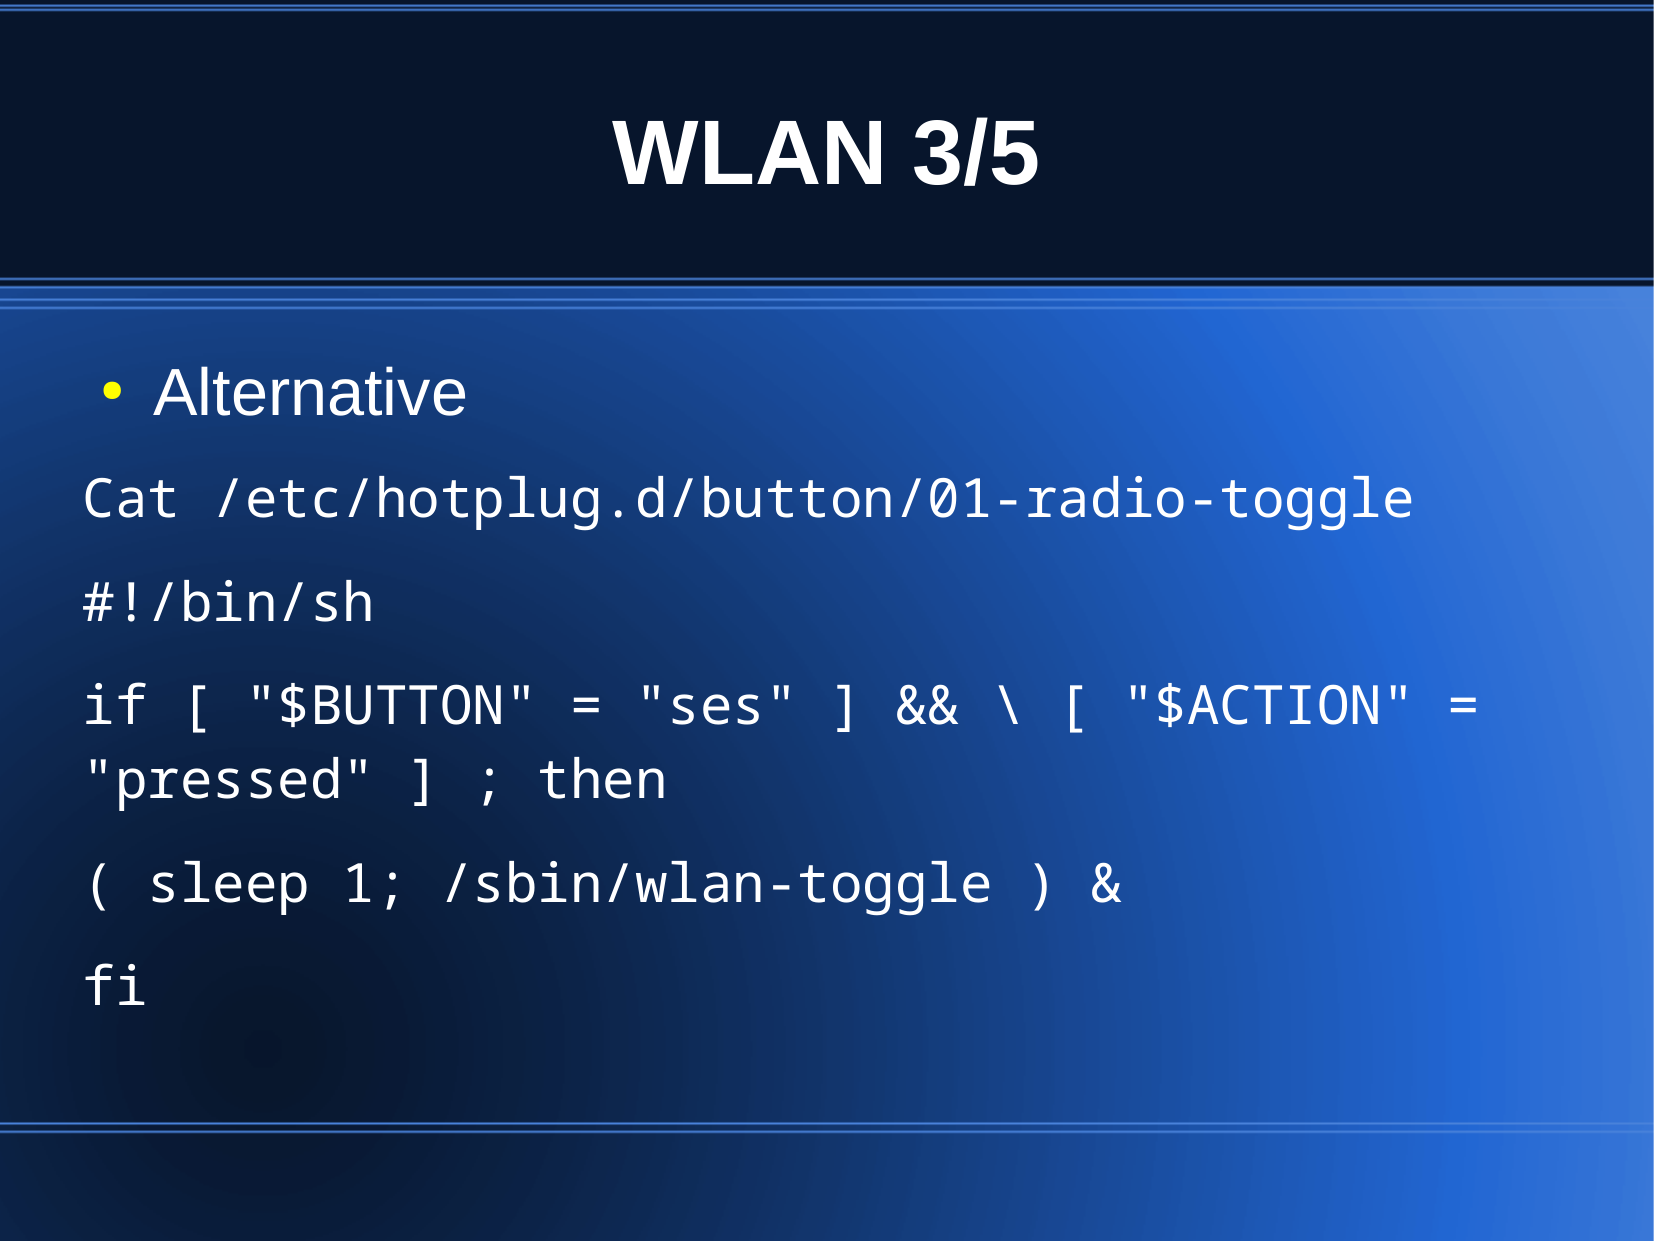

# WLAN 3/5
Alternative
Cat /etc/hotplug.d/button/01-radio-toggle
#!/bin/sh
if [ "$BUTTON" = "ses" ] && \ [ "$ACTION" = "pressed" ] ; then
( sleep 1; /sbin/wlan-toggle ) &
fi